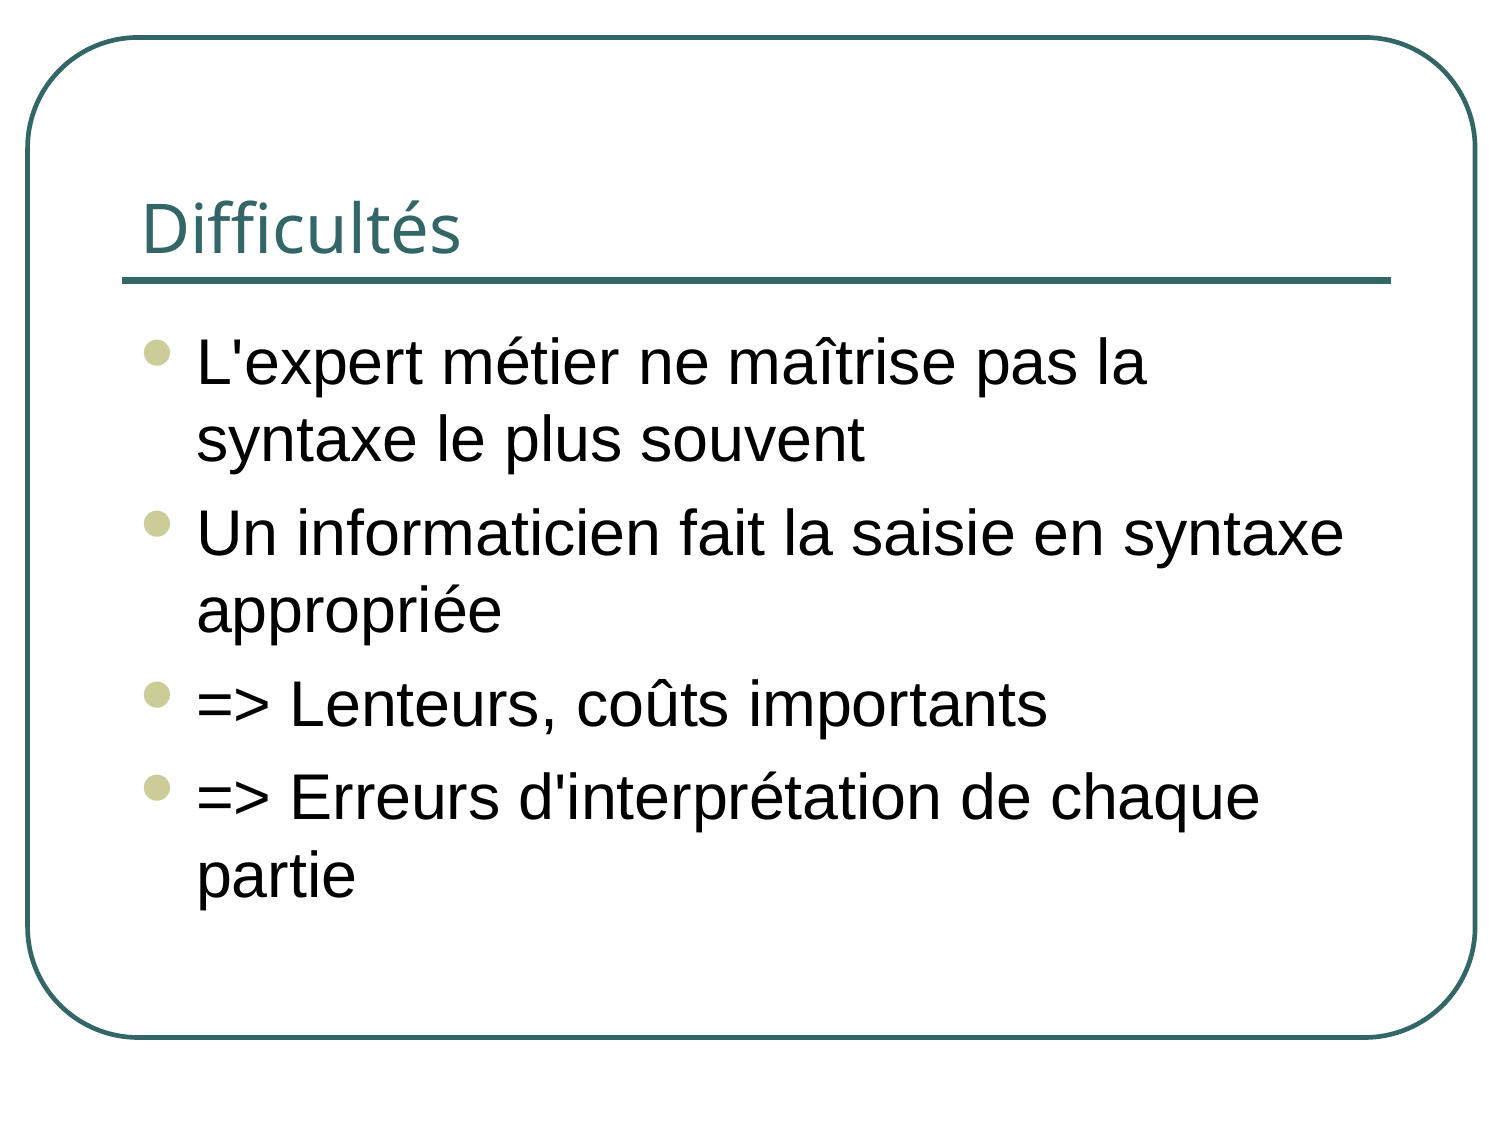

# Difficultés
L'expert métier ne maîtrise pas la syntaxe le plus souvent
Un informaticien fait la saisie en syntaxe appropriée
=> Lenteurs, coûts importants
=> Erreurs d'interprétation de chaque partie